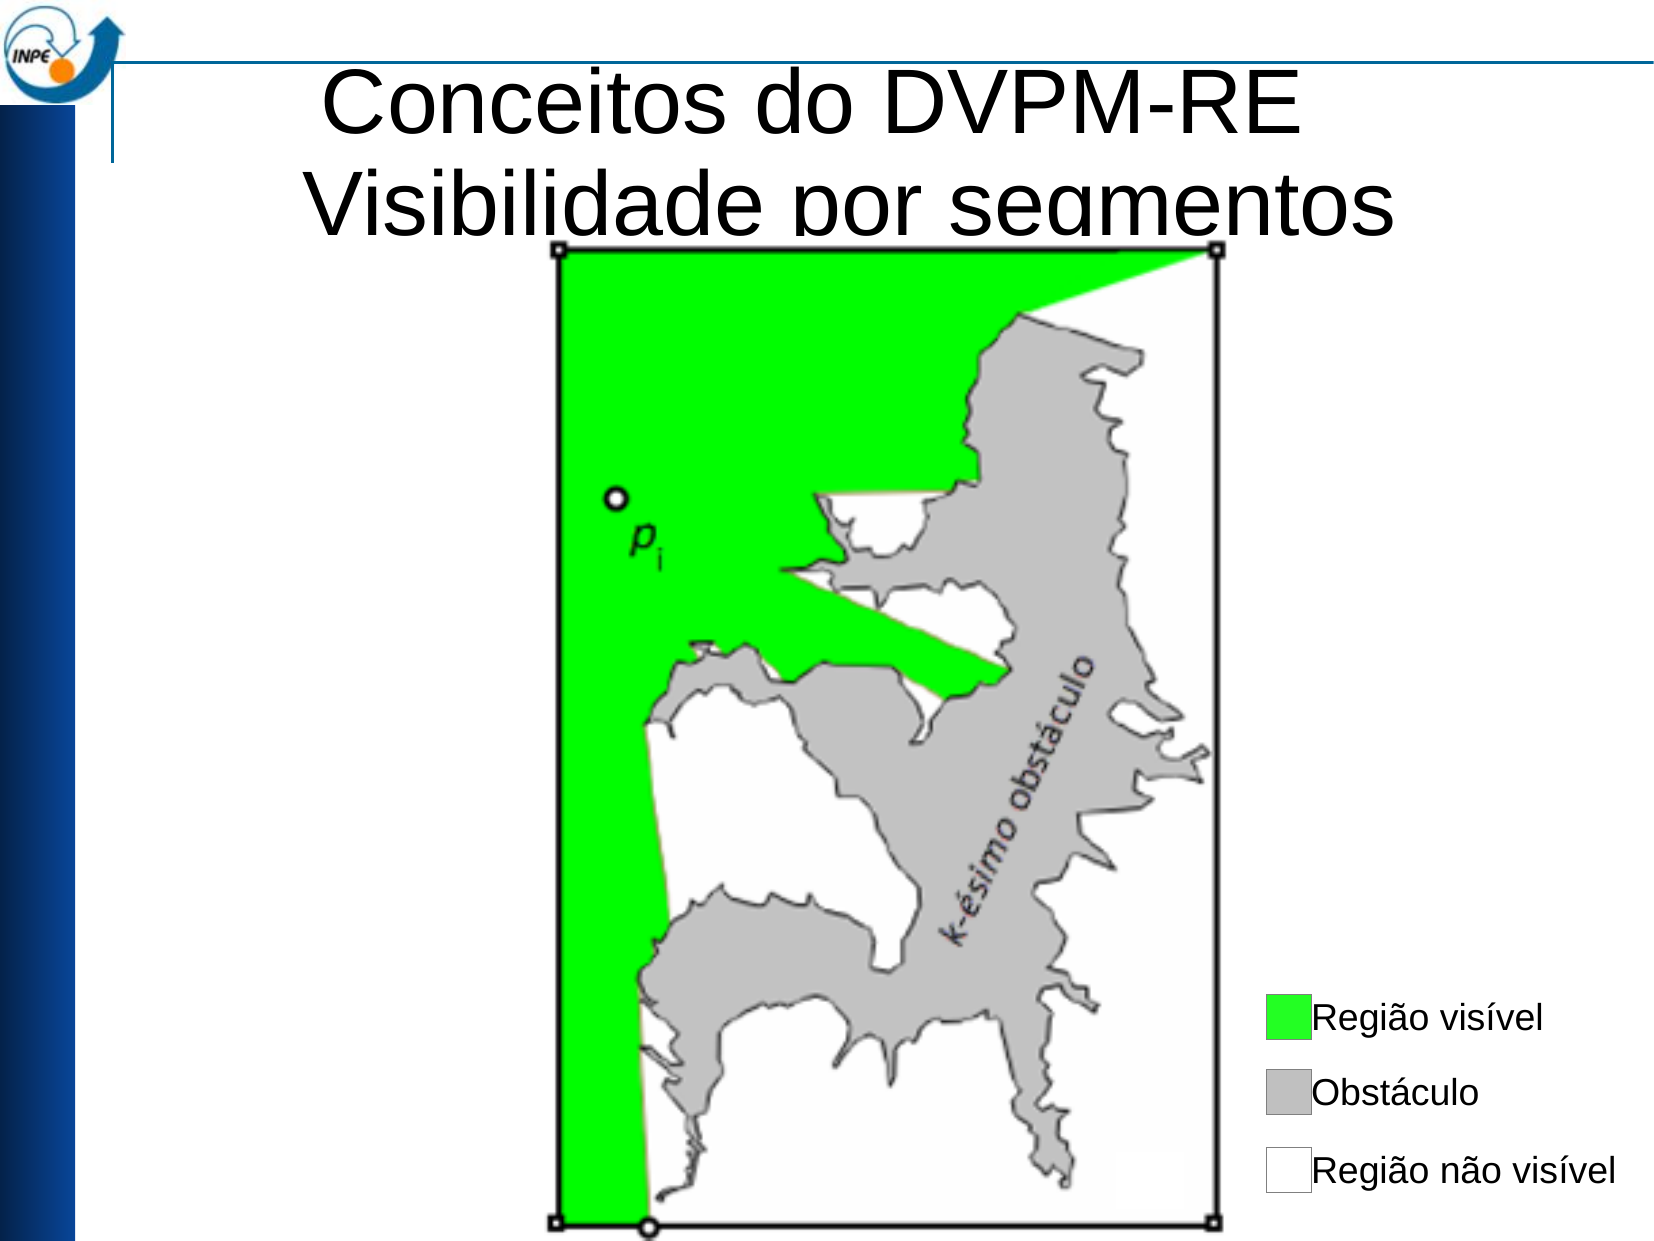

# Conceitos do DVPM-RE Visibilidade por segmentos
Região visível
Obstáculo
Região não visível